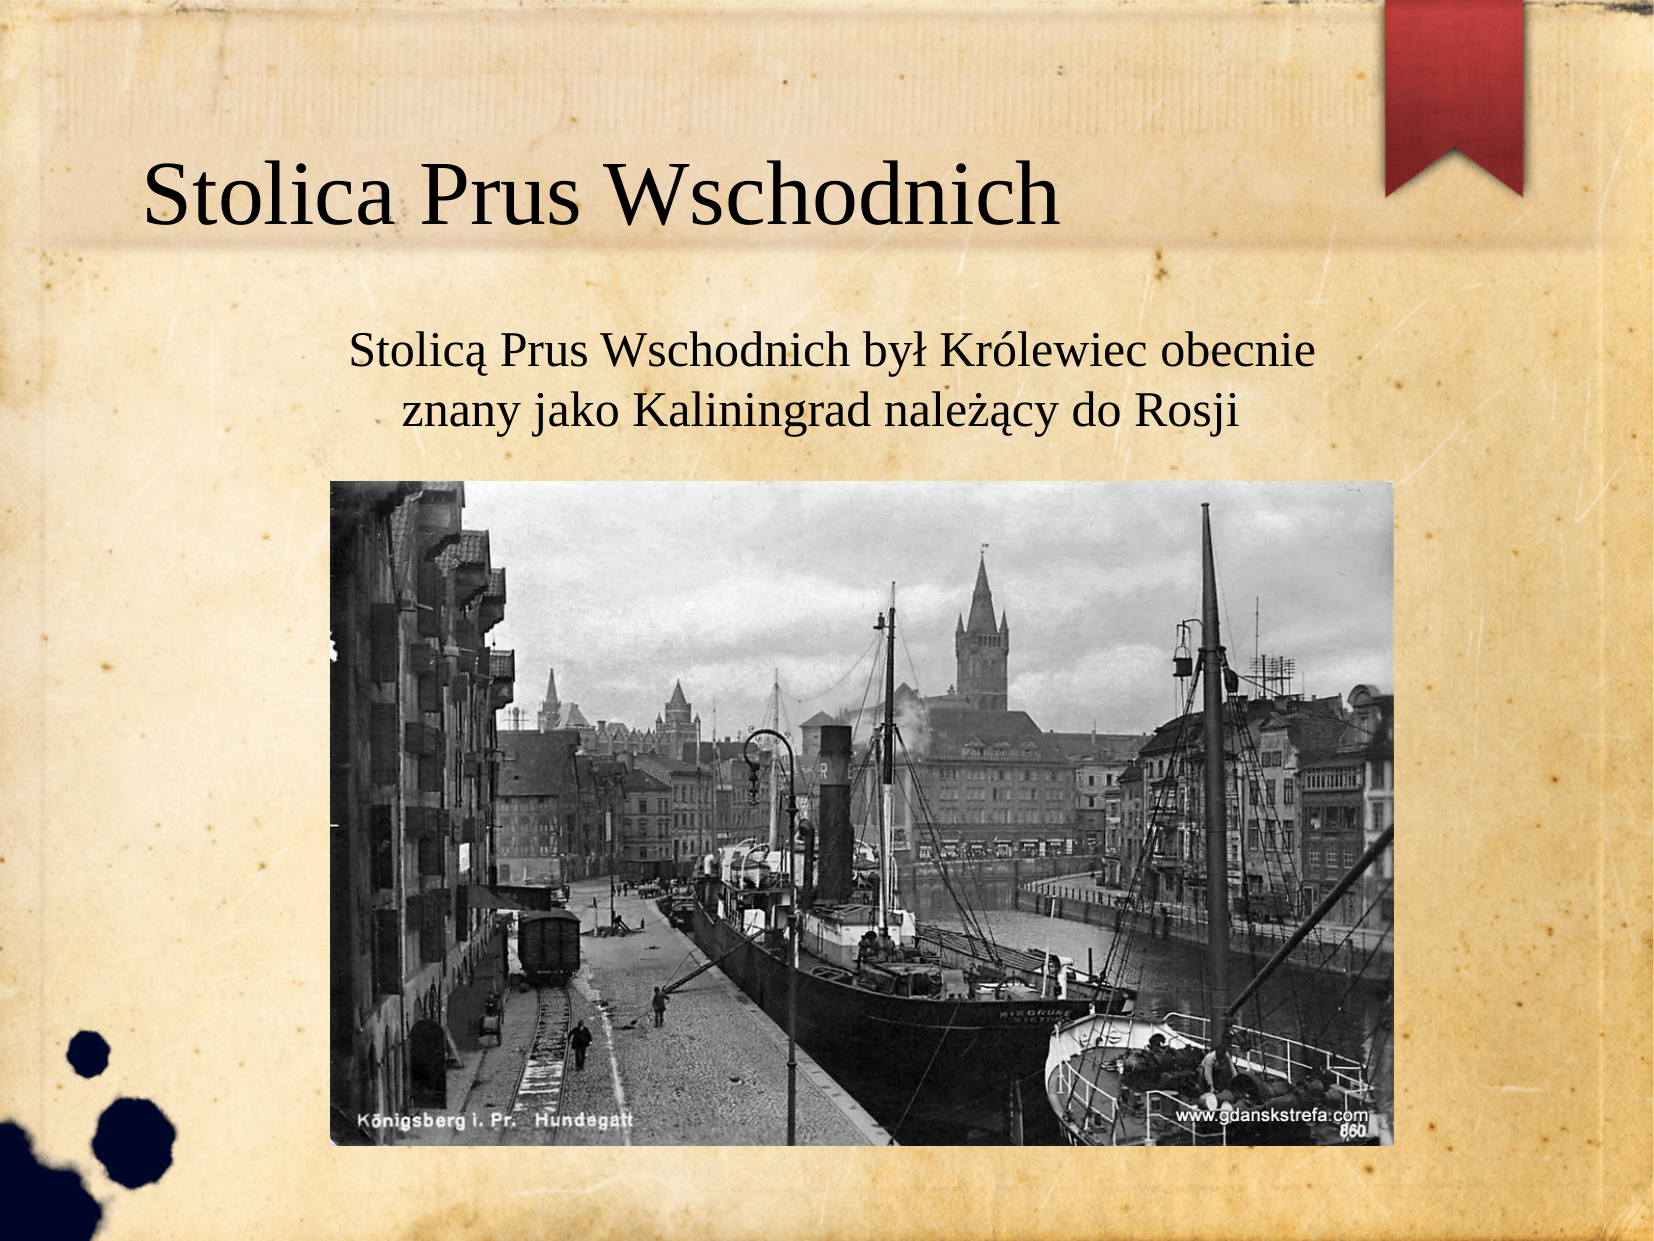

# Stolica Prus Wschodnich
Stolicą Prus Wschodnich był Królewiec obecnie znany jako Kaliningrad należący do Rosji